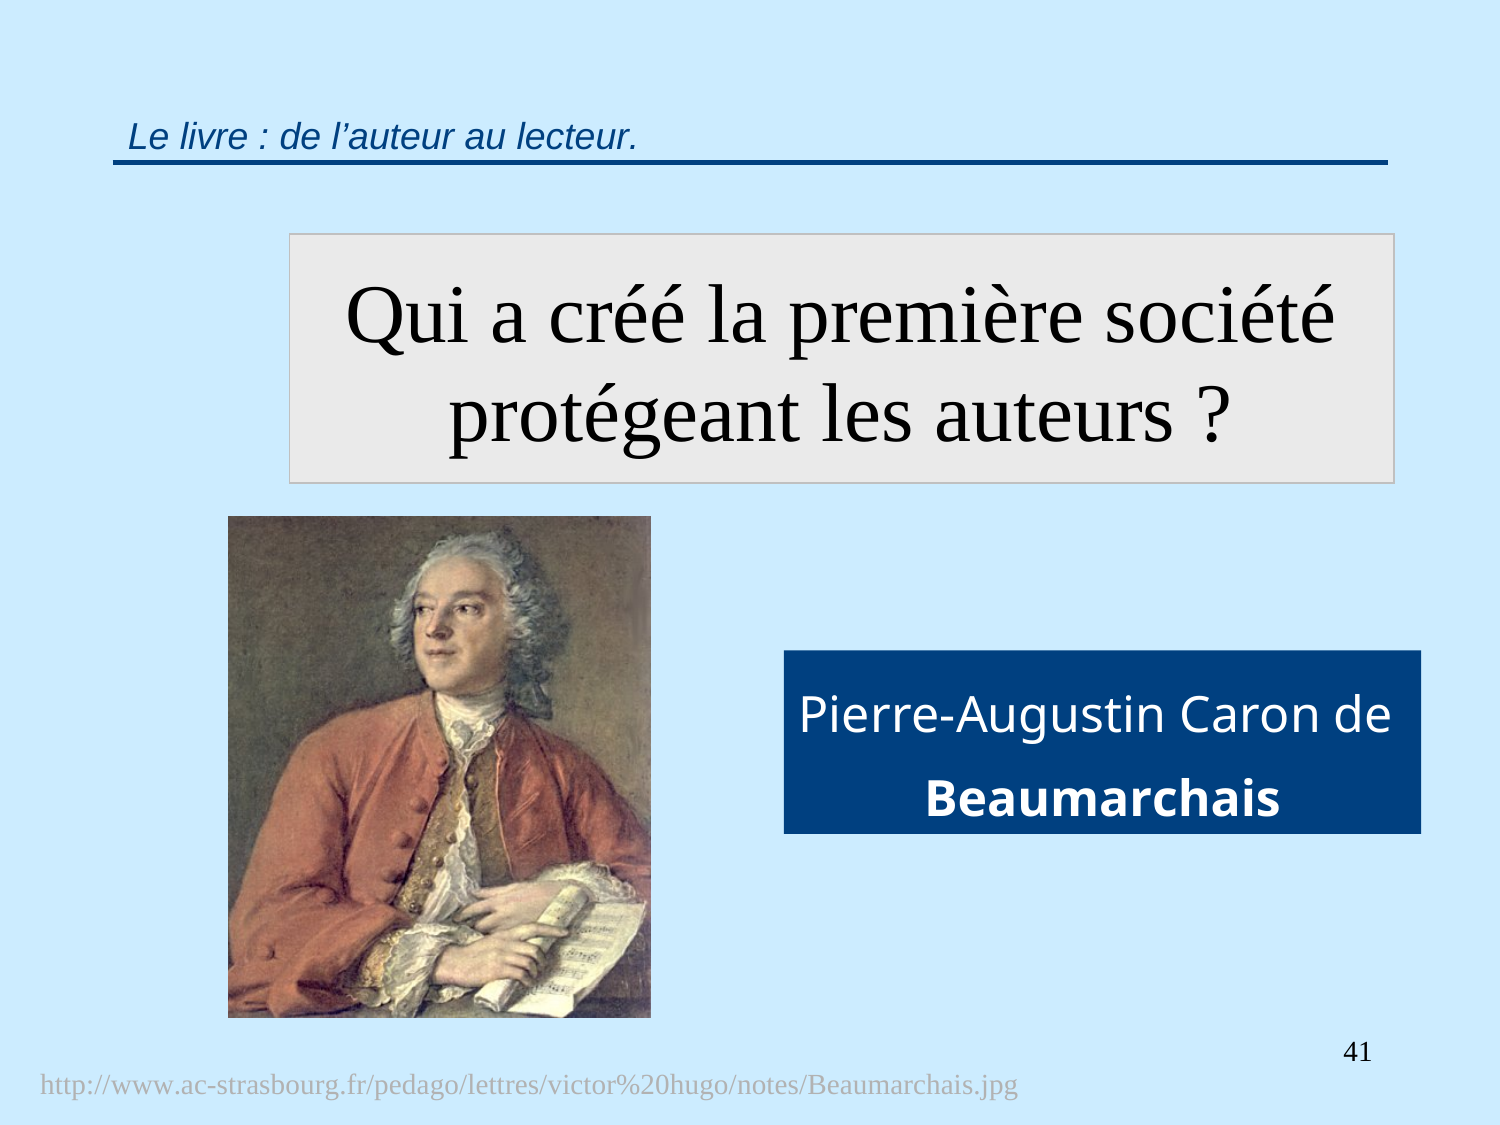

Le livre : de l’auteur au lecteur.
# Qui a créé la première société protégeant les auteurs ?
Pierre-Augustin Caron de
Beaumarchais
41
http://www.ac-strasbourg.fr/pedago/lettres/victor%20hugo/notes/Beaumarchais.jpg